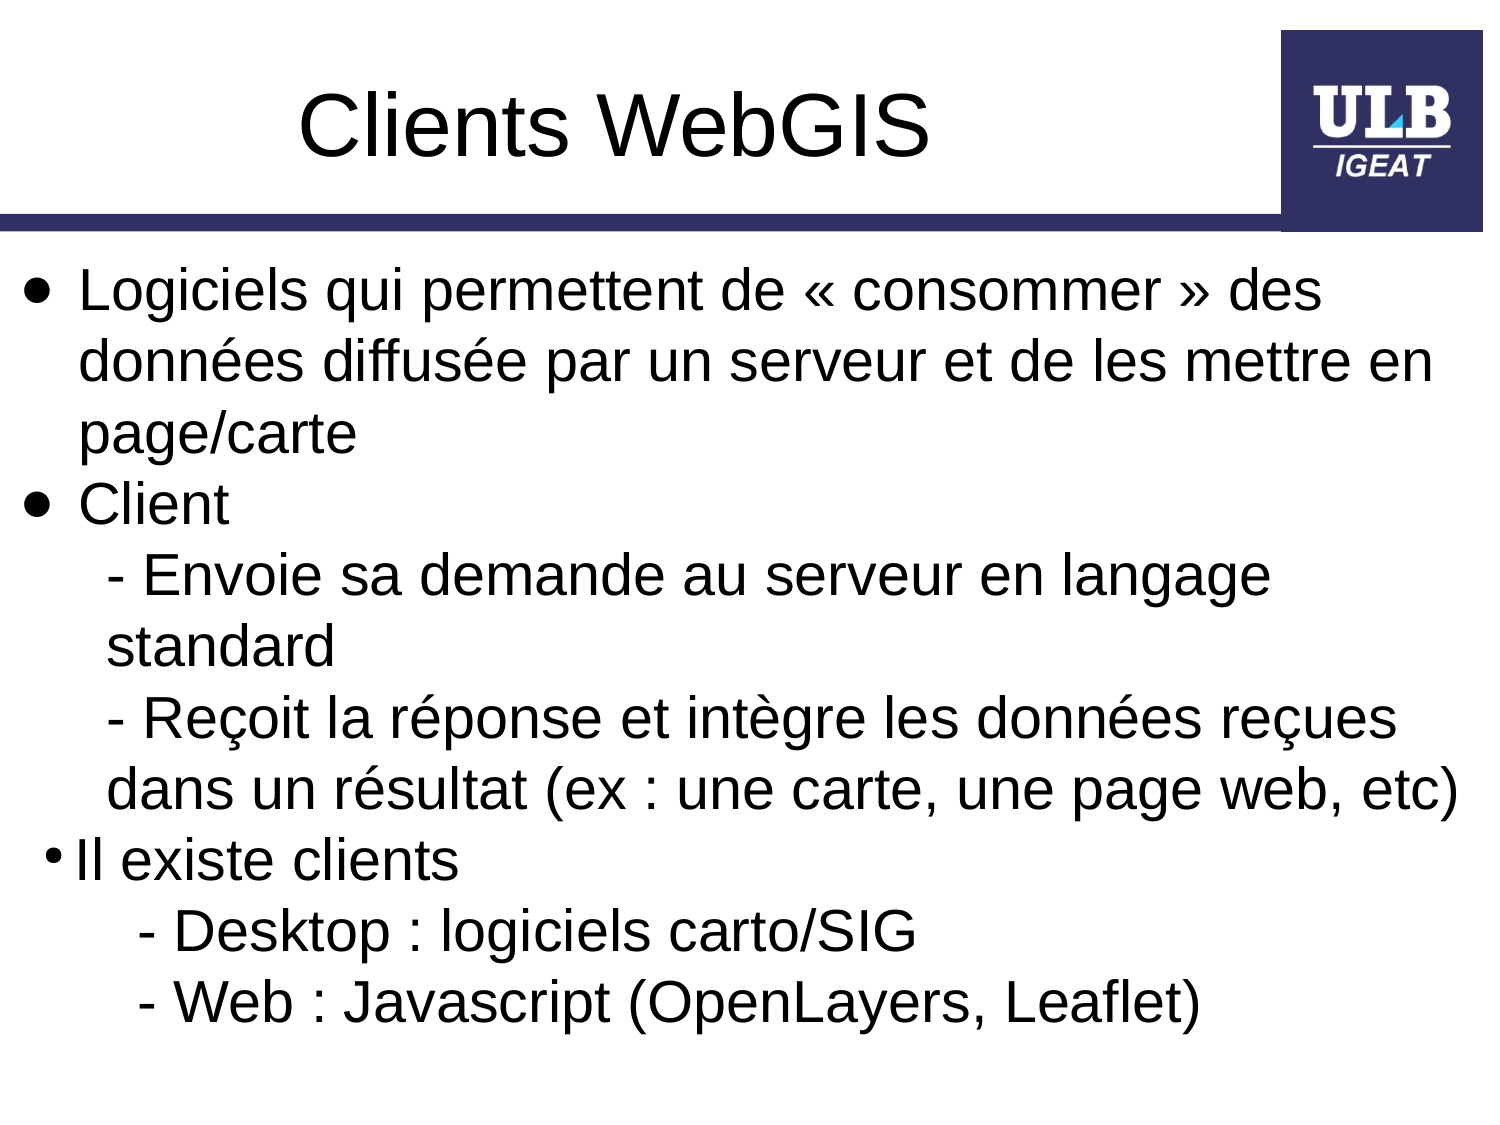

Clients WebGIS
Logiciels qui permettent de « consommer » des données diffusée par un serveur et de les mettre en page/carte
Client
- Envoie sa demande au serveur en langage standard
- Reçoit la réponse et intègre les données reçues dans un résultat (ex : une carte, une page web, etc)
Il existe clients
- Desktop : logiciels carto/SIG
- Web : Javascript (OpenLayers, Leaflet)